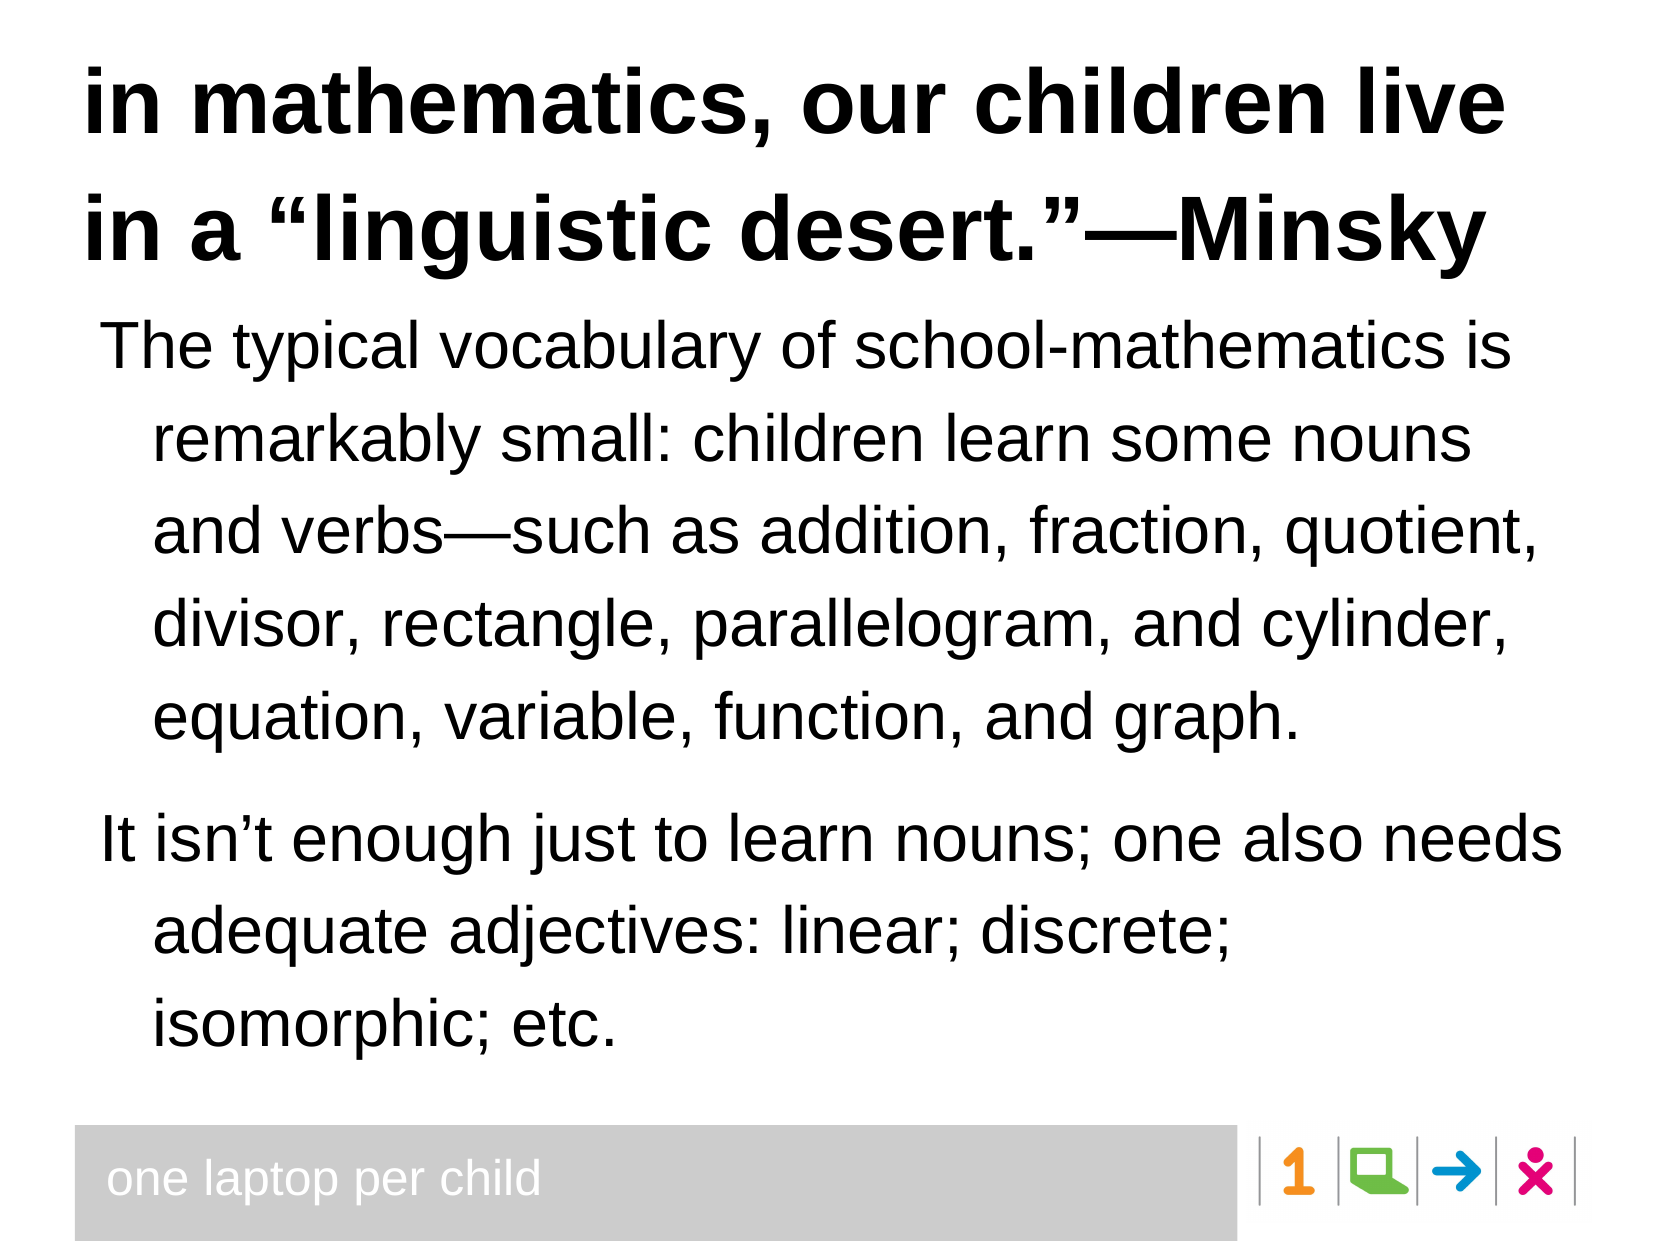

# in mathematics, our children live in a “linguistic desert.”—Minsky
The typical vocabulary of school-mathematics is remarkably small: children learn some nouns and verbs—such as addition, fraction, quotient, divisor, rectangle, parallelogram, and cylinder, equation, variable, function, and graph.
It isn’t enough just to learn nouns; one also needs adequate adjectives: linear; discrete; isomorphic; etc.